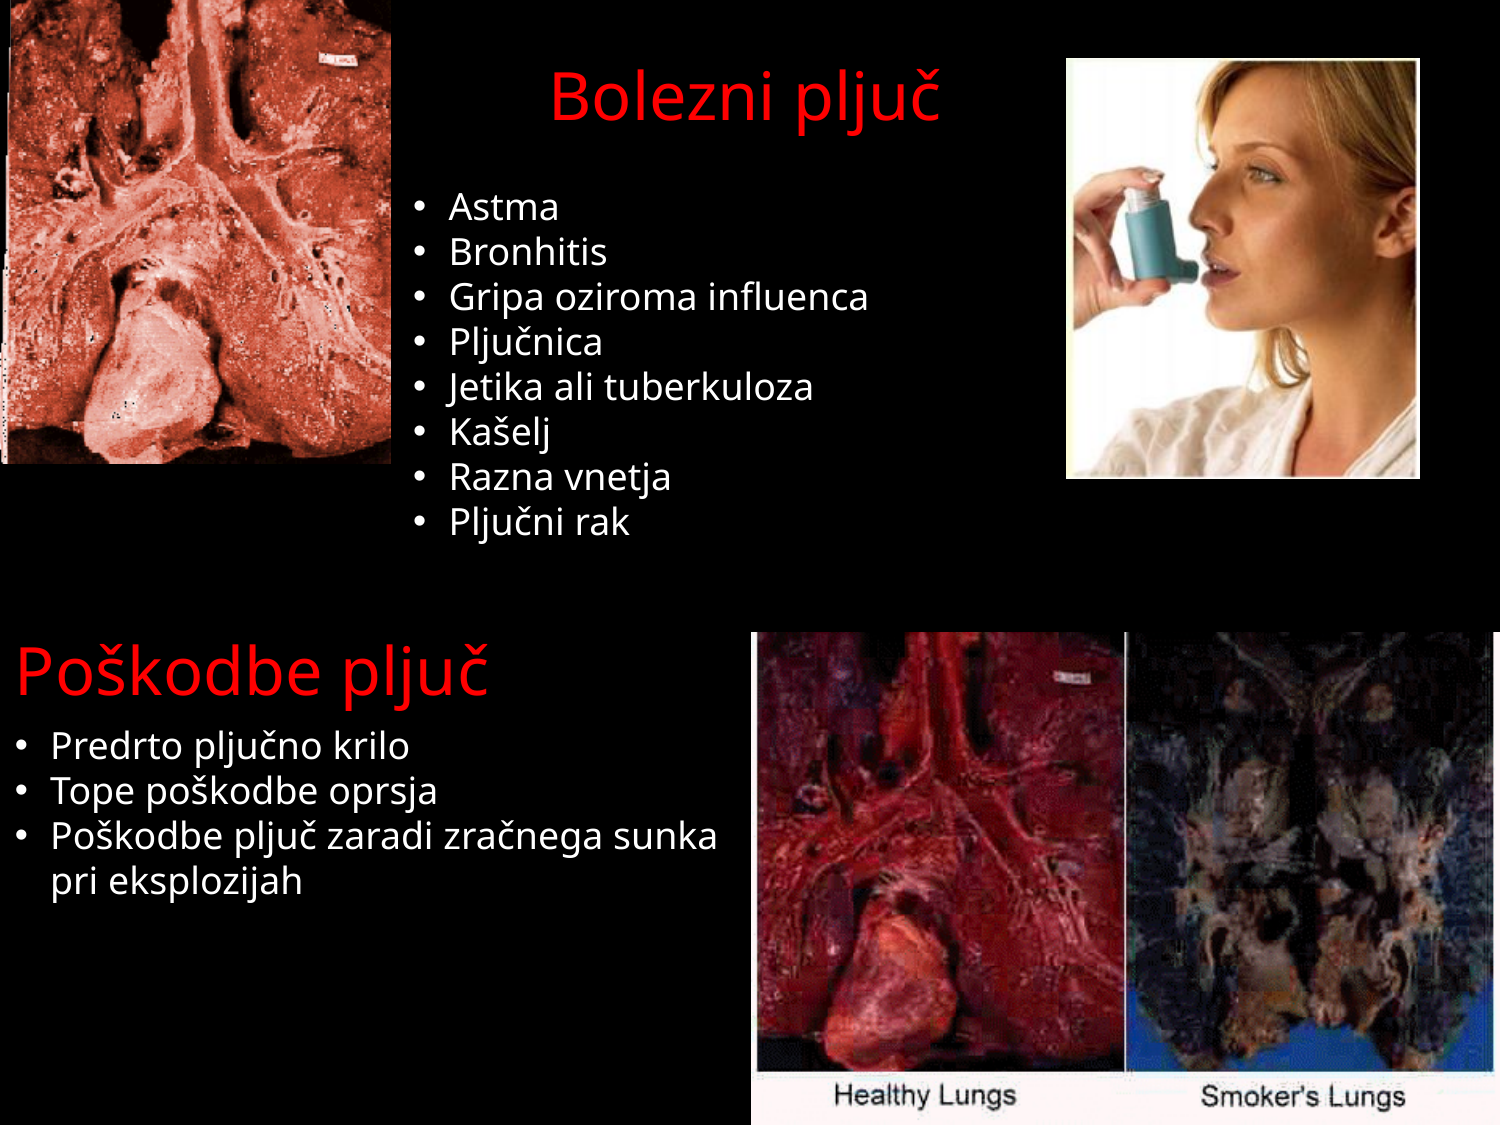

# Bolezni pljuč
Astma
Bronhitis
Gripa oziroma influenca
Pljučnica
Jetika ali tuberkuloza
Kašelj
Razna vnetja
Pljučni rak
Poškodbe pljuč
Predrto pljučno krilo
Tope poškodbe oprsja
Poškodbe pljuč zaradi zračnega sunka pri eksplozijah